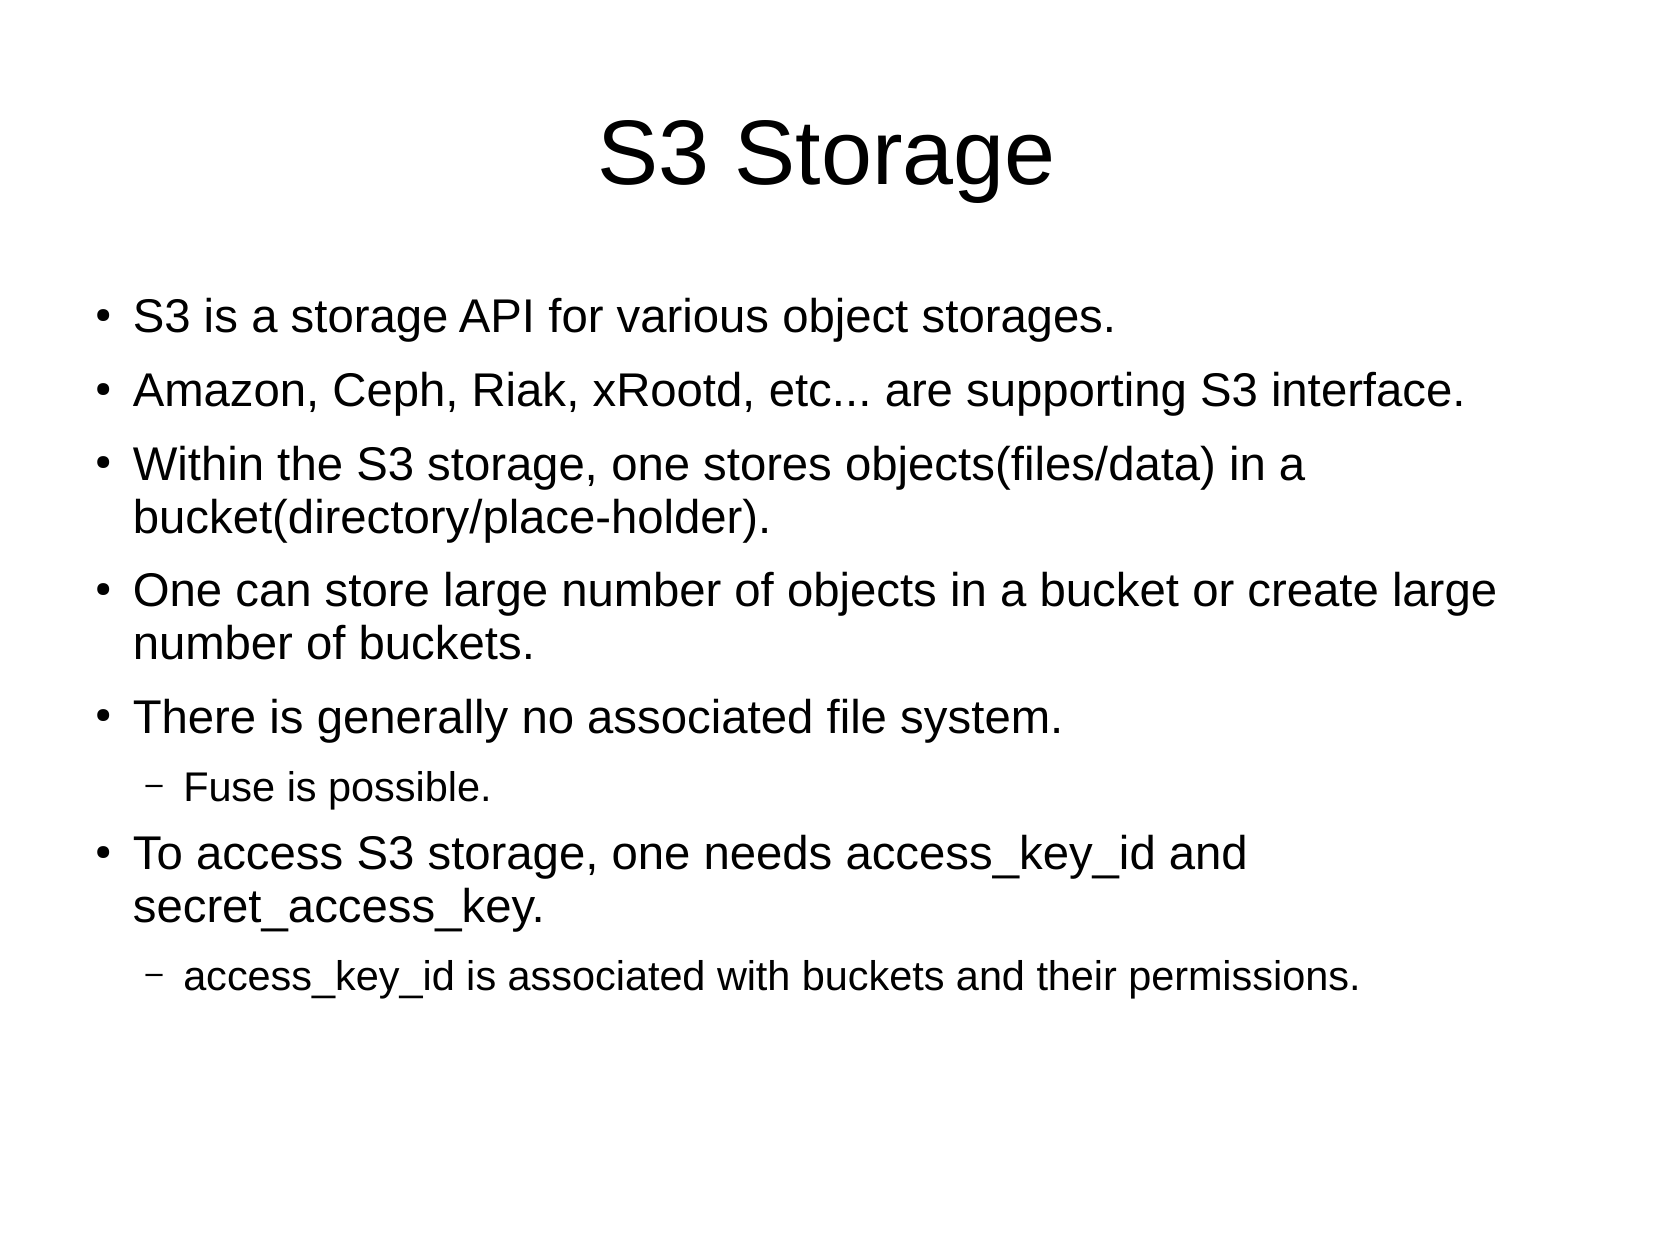

# S3 Storage
S3 is a storage API for various object storages.
Amazon, Ceph, Riak, xRootd, etc... are supporting S3 interface.
Within the S3 storage, one stores objects(files/data) in a bucket(directory/place-holder).
One can store large number of objects in a bucket or create large number of buckets.
There is generally no associated file system.
Fuse is possible.
To access S3 storage, one needs access_key_id and secret_access_key.
access_key_id is associated with buckets and their permissions.